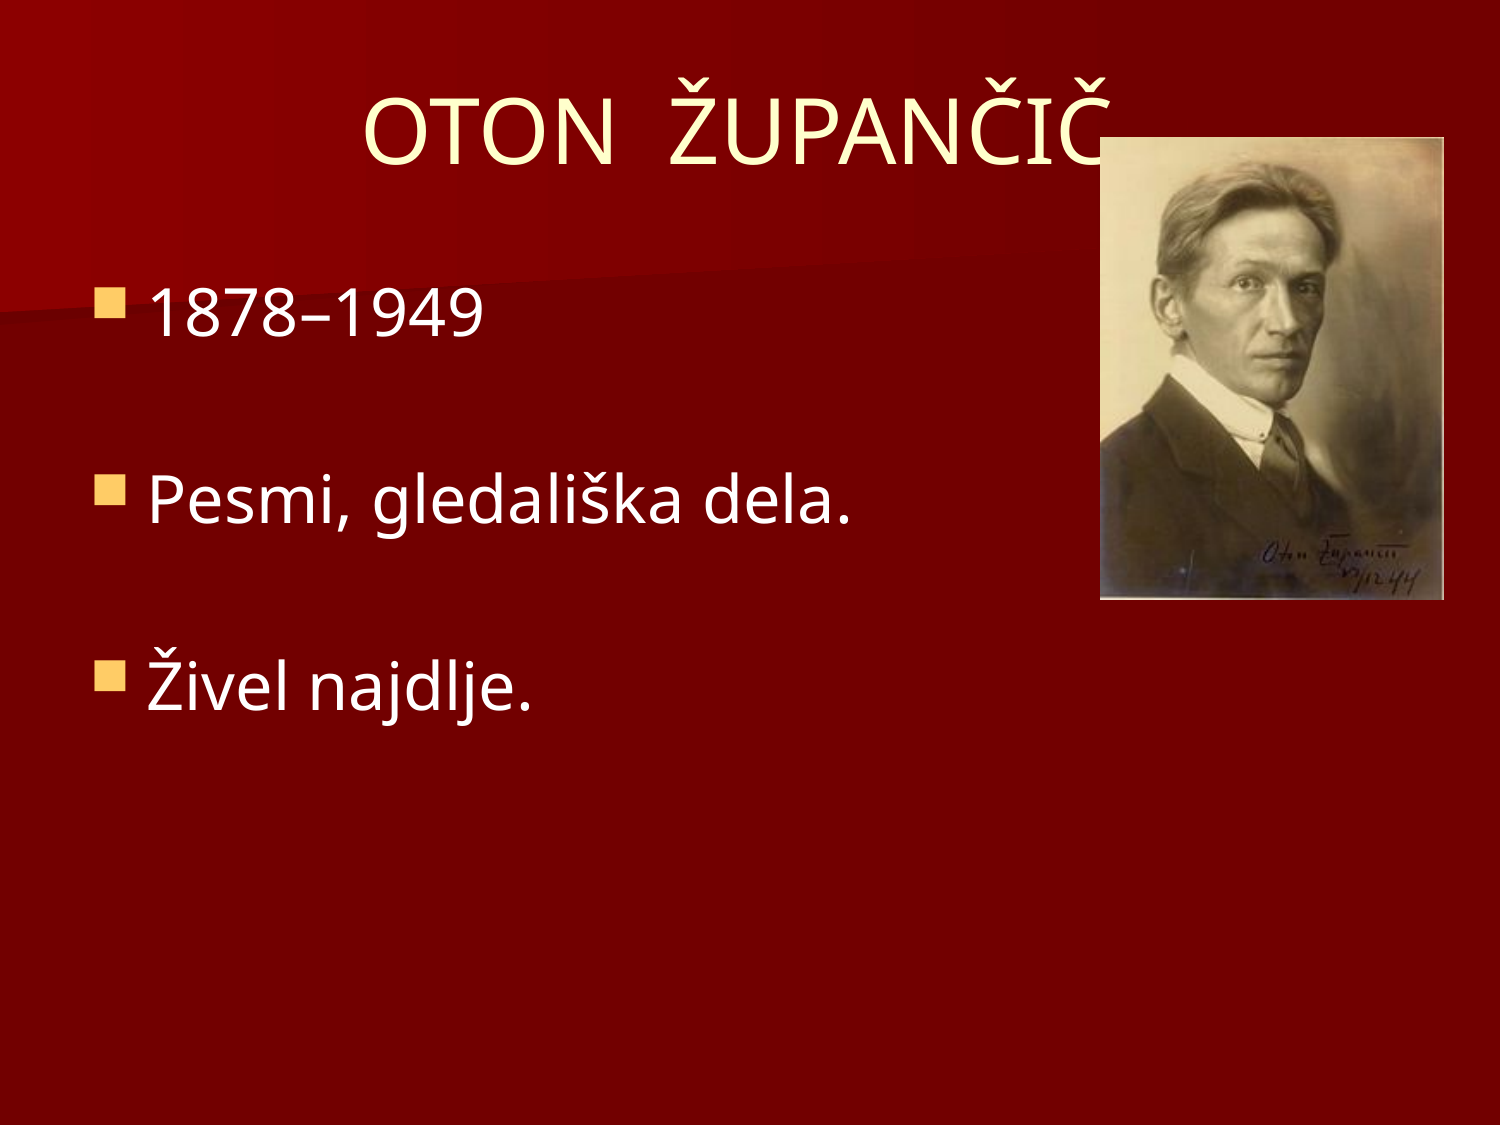

# OTON ŽUPANČIČ
1878–1949
Pesmi, gledališka dela.
Živel najdlje.